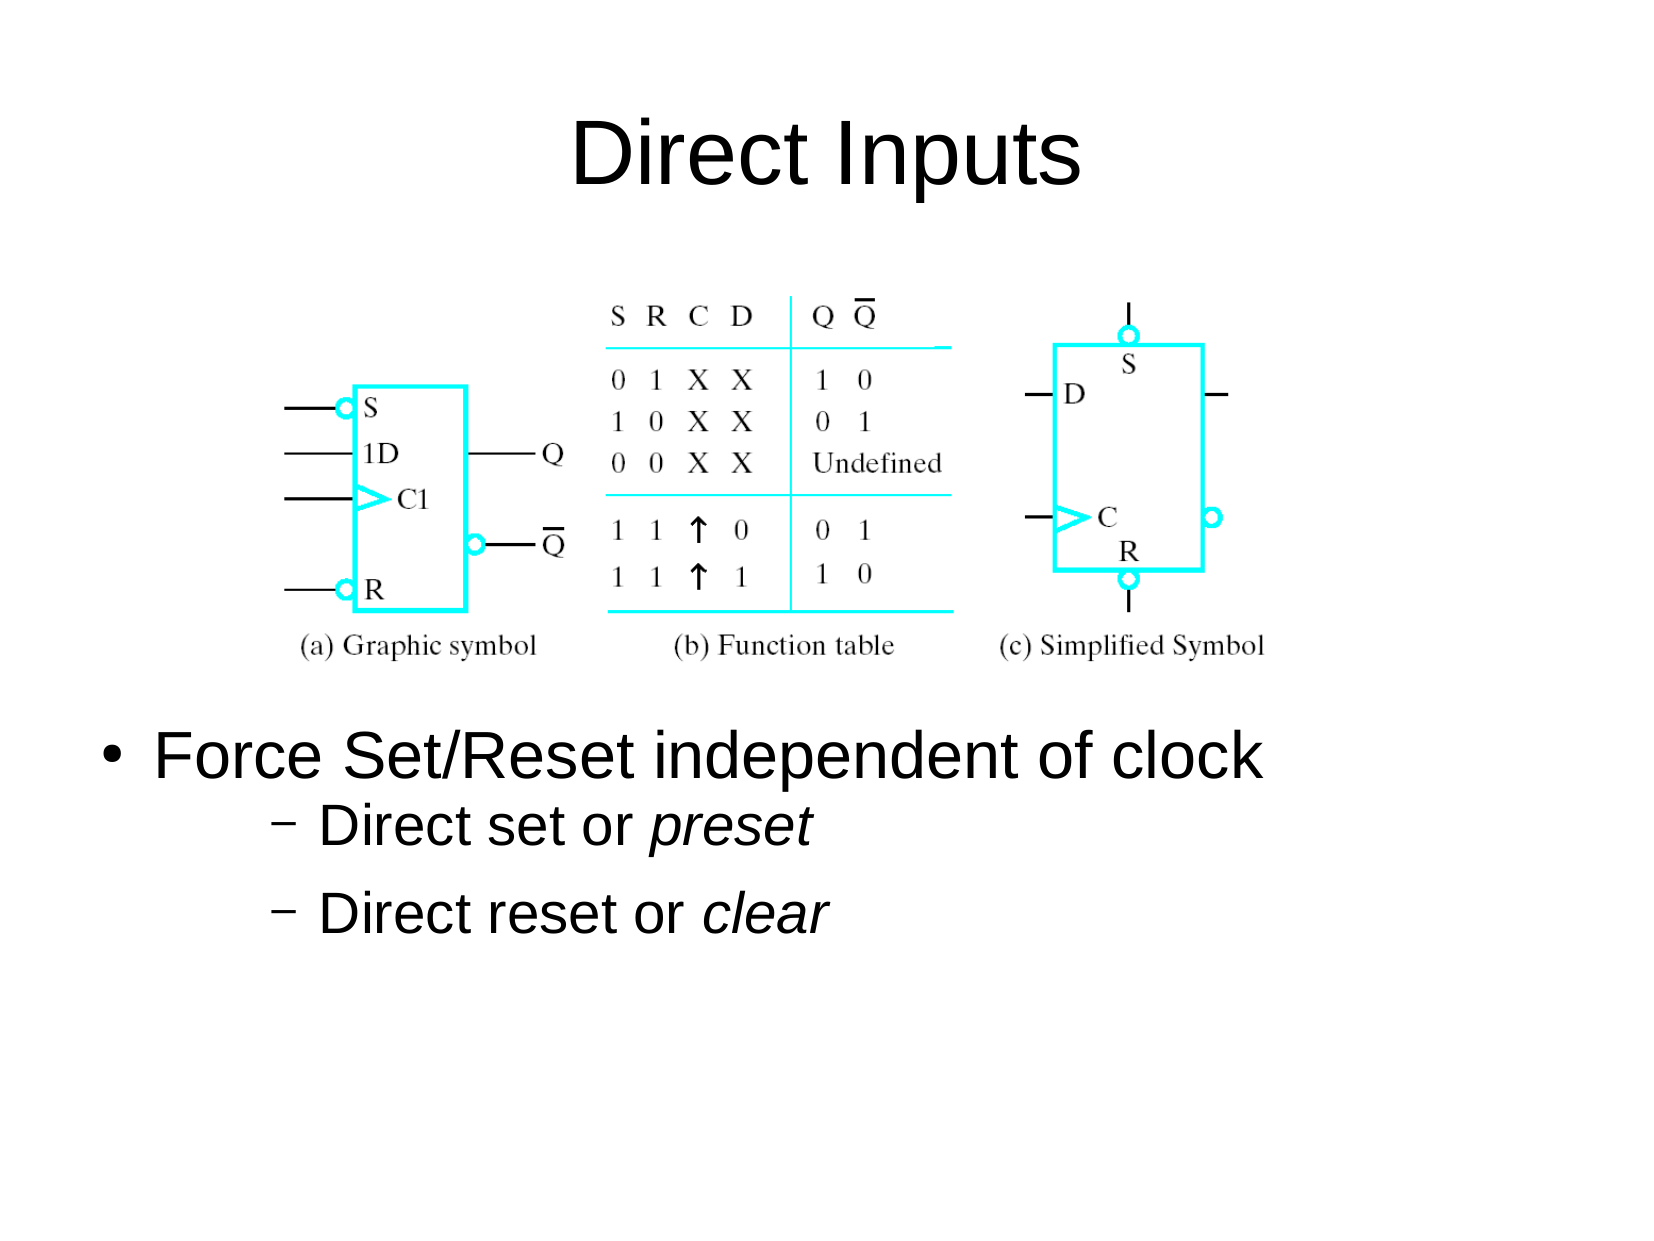

# Direct Inputs
Force Set/Reset independent of clock
Direct set or preset
Direct reset or clear